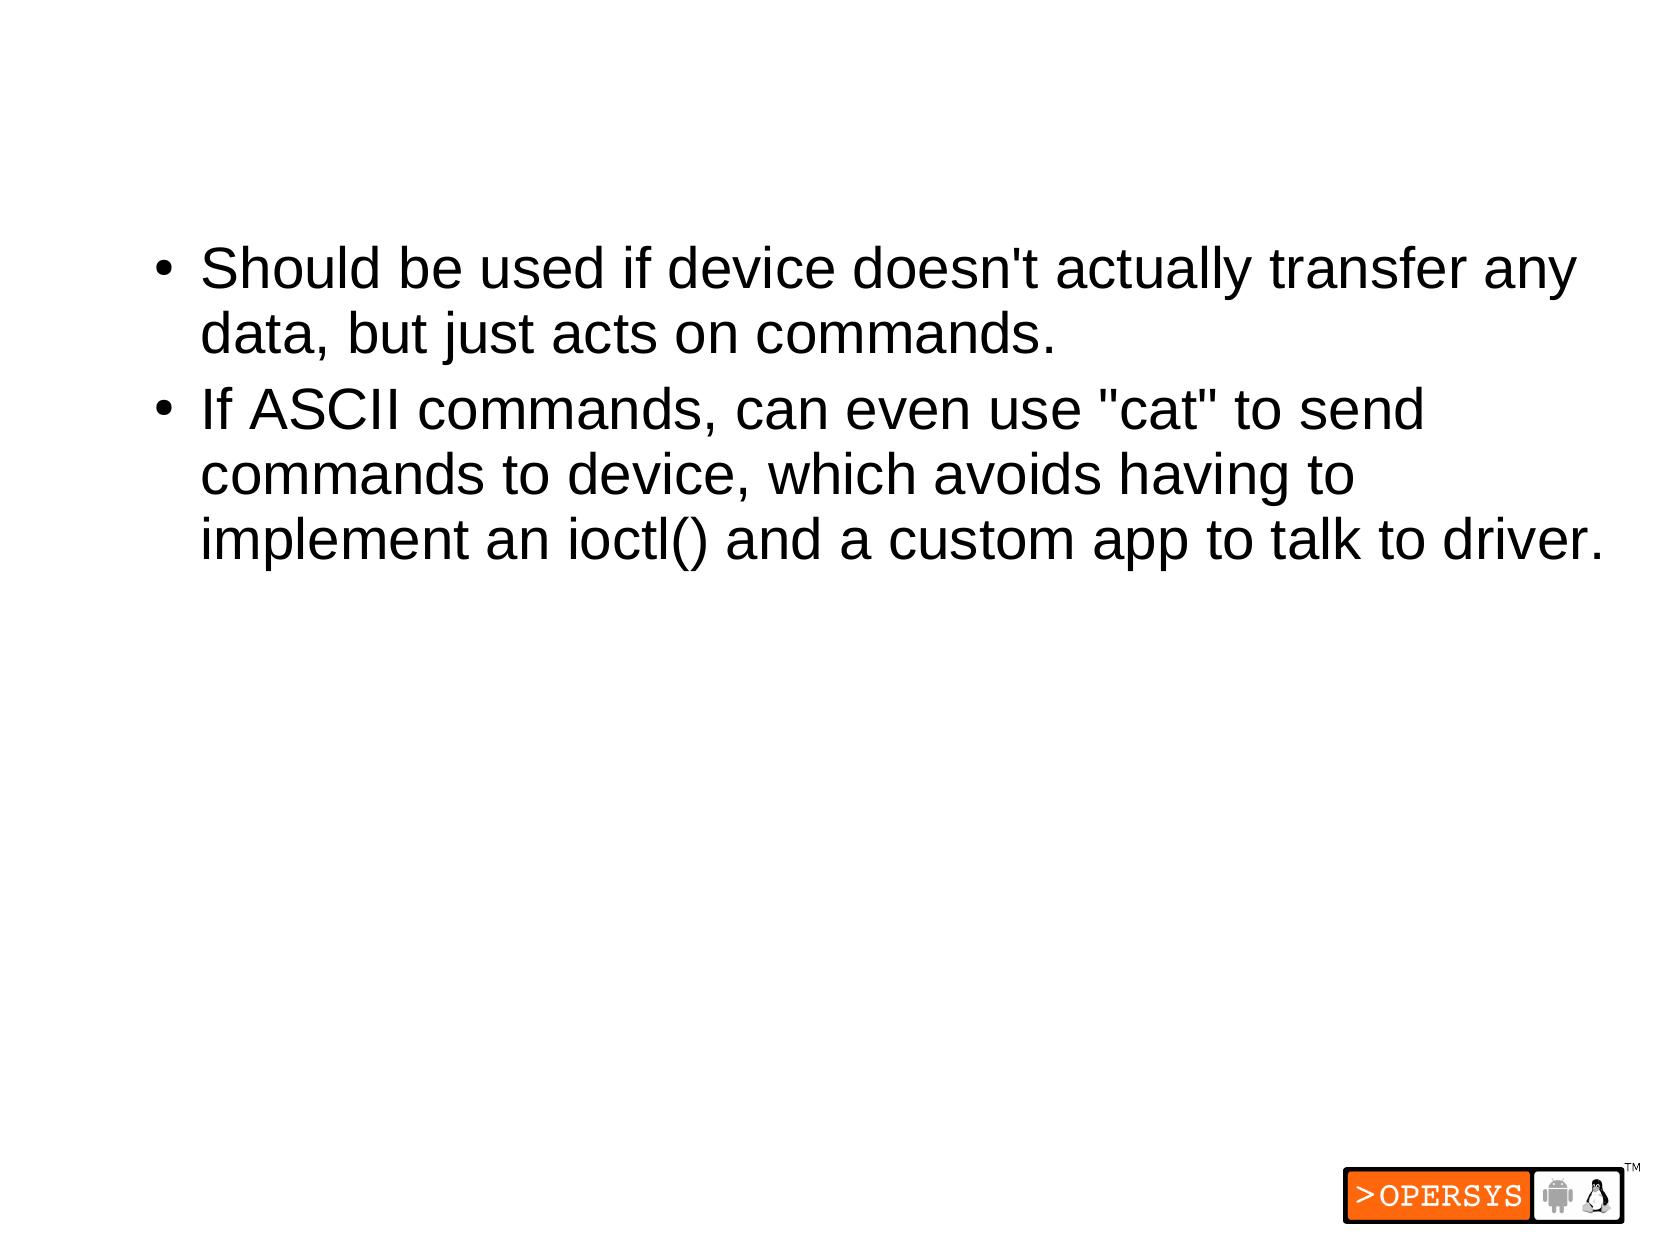

# Should be used if device doesn't actually transfer any data, but just acts on commands.
If ASCII commands, can even use "cat" to send commands to device, which avoids having to implement an ioctl() and a custom app to talk to driver.